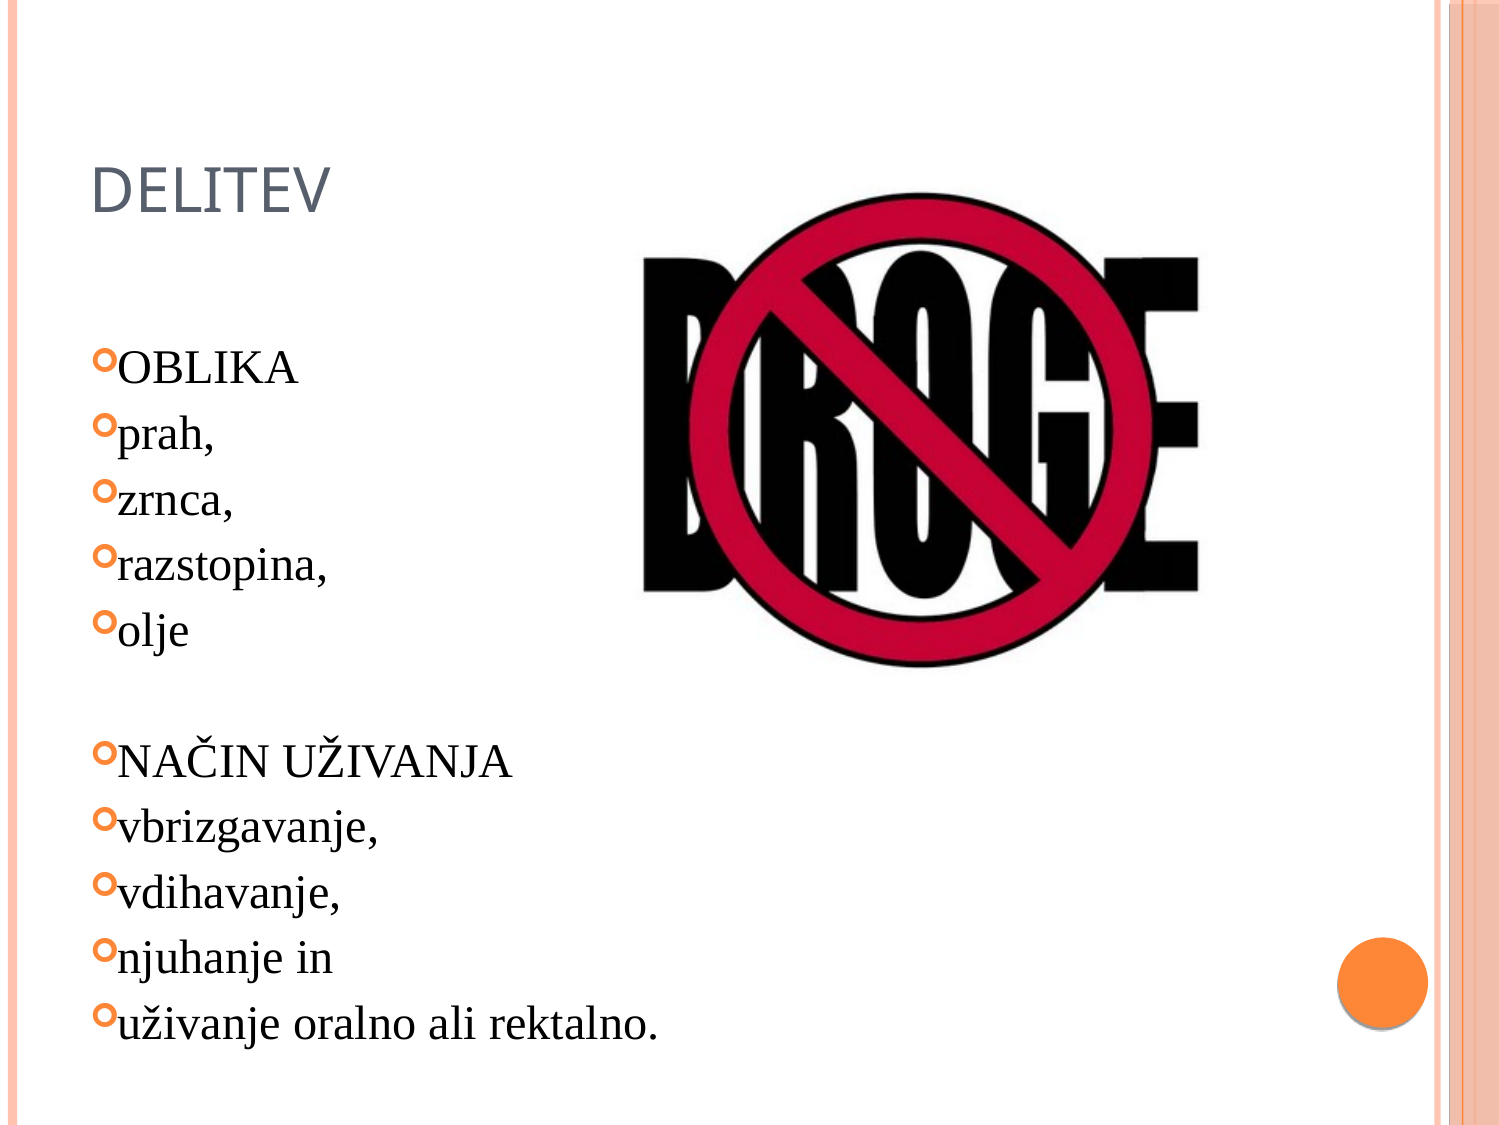

# DELITEV
OBLIKA
prah,
zrnca,
razstopina,
olje
NAČIN UŽIVANJA
vbrizgavanje,
vdihavanje,
njuhanje in
uživanje oralno ali rektalno.